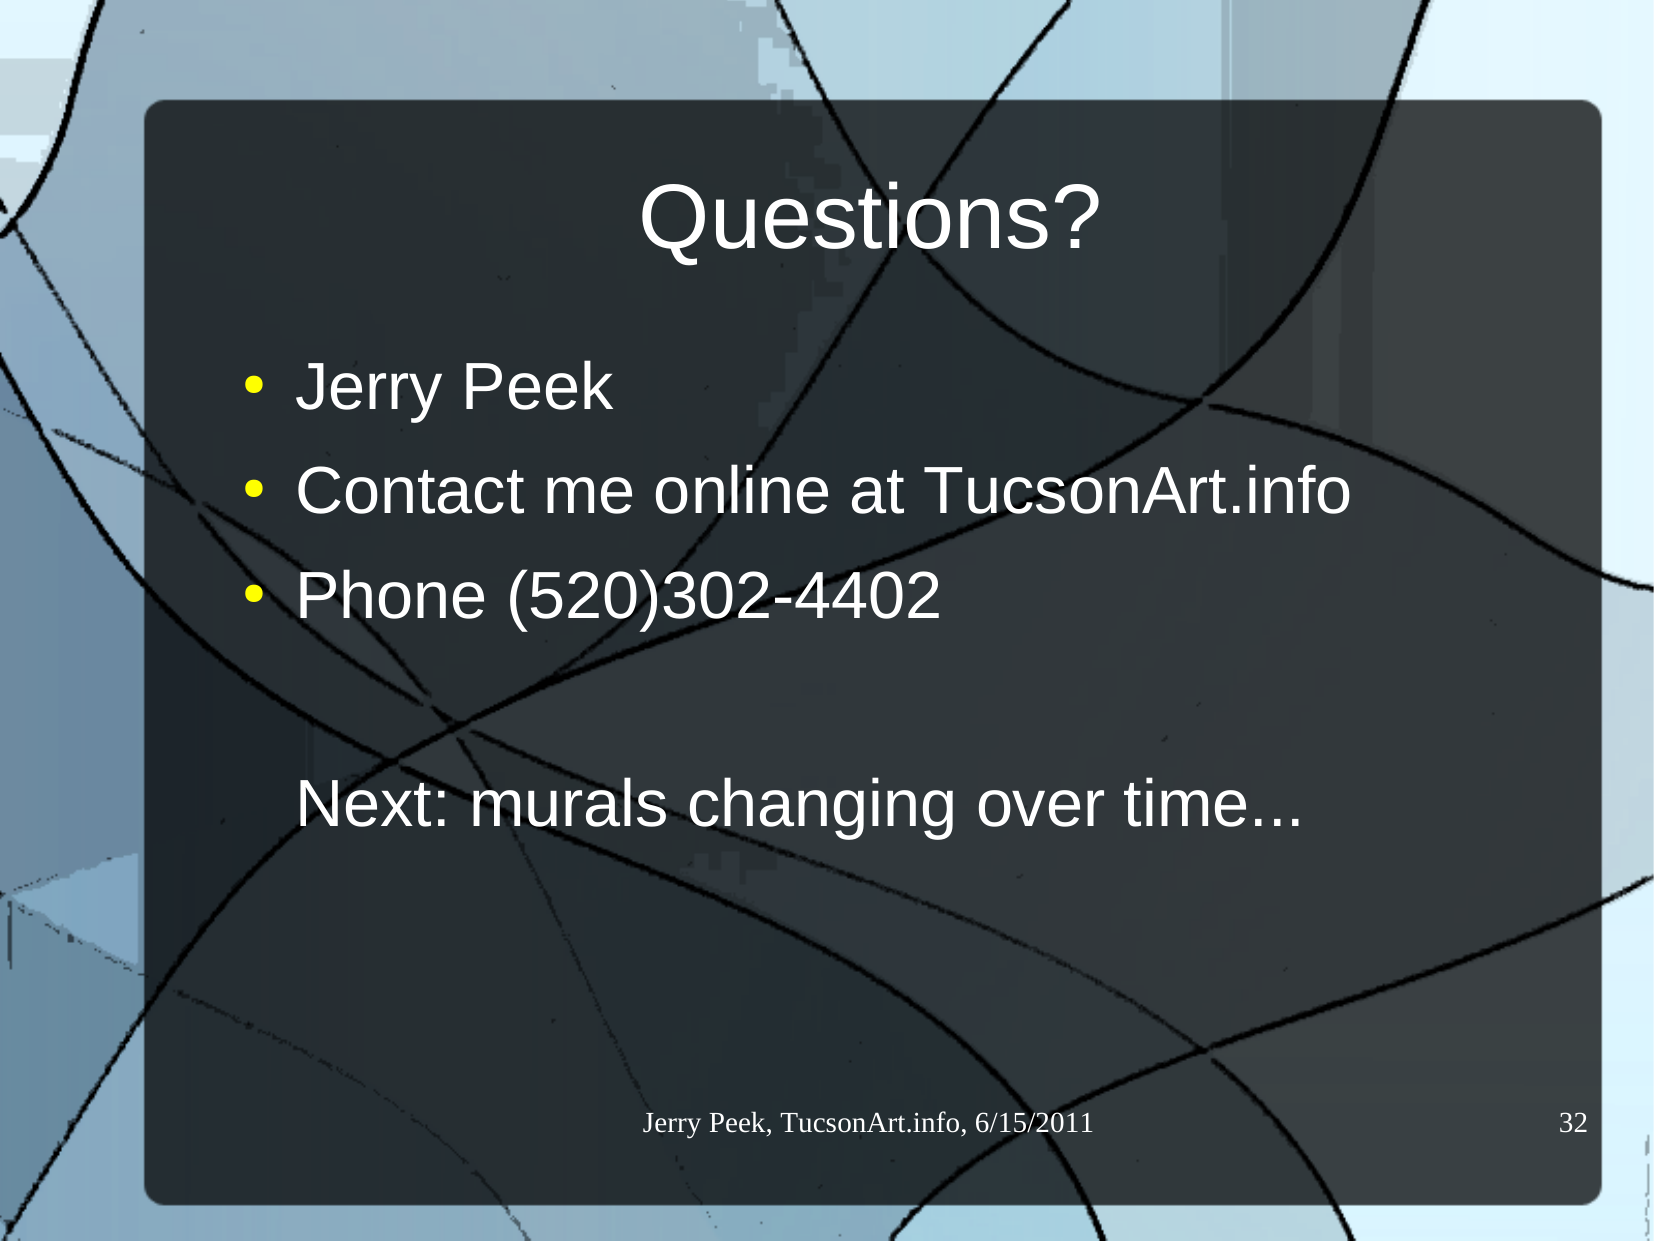

# Questions?
Jerry Peek
Contact me online at TucsonArt.info
Phone (520)302-4402
Next: murals changing over time...
Jerry Peek, TucsonArt.info, 6/15/2011
32